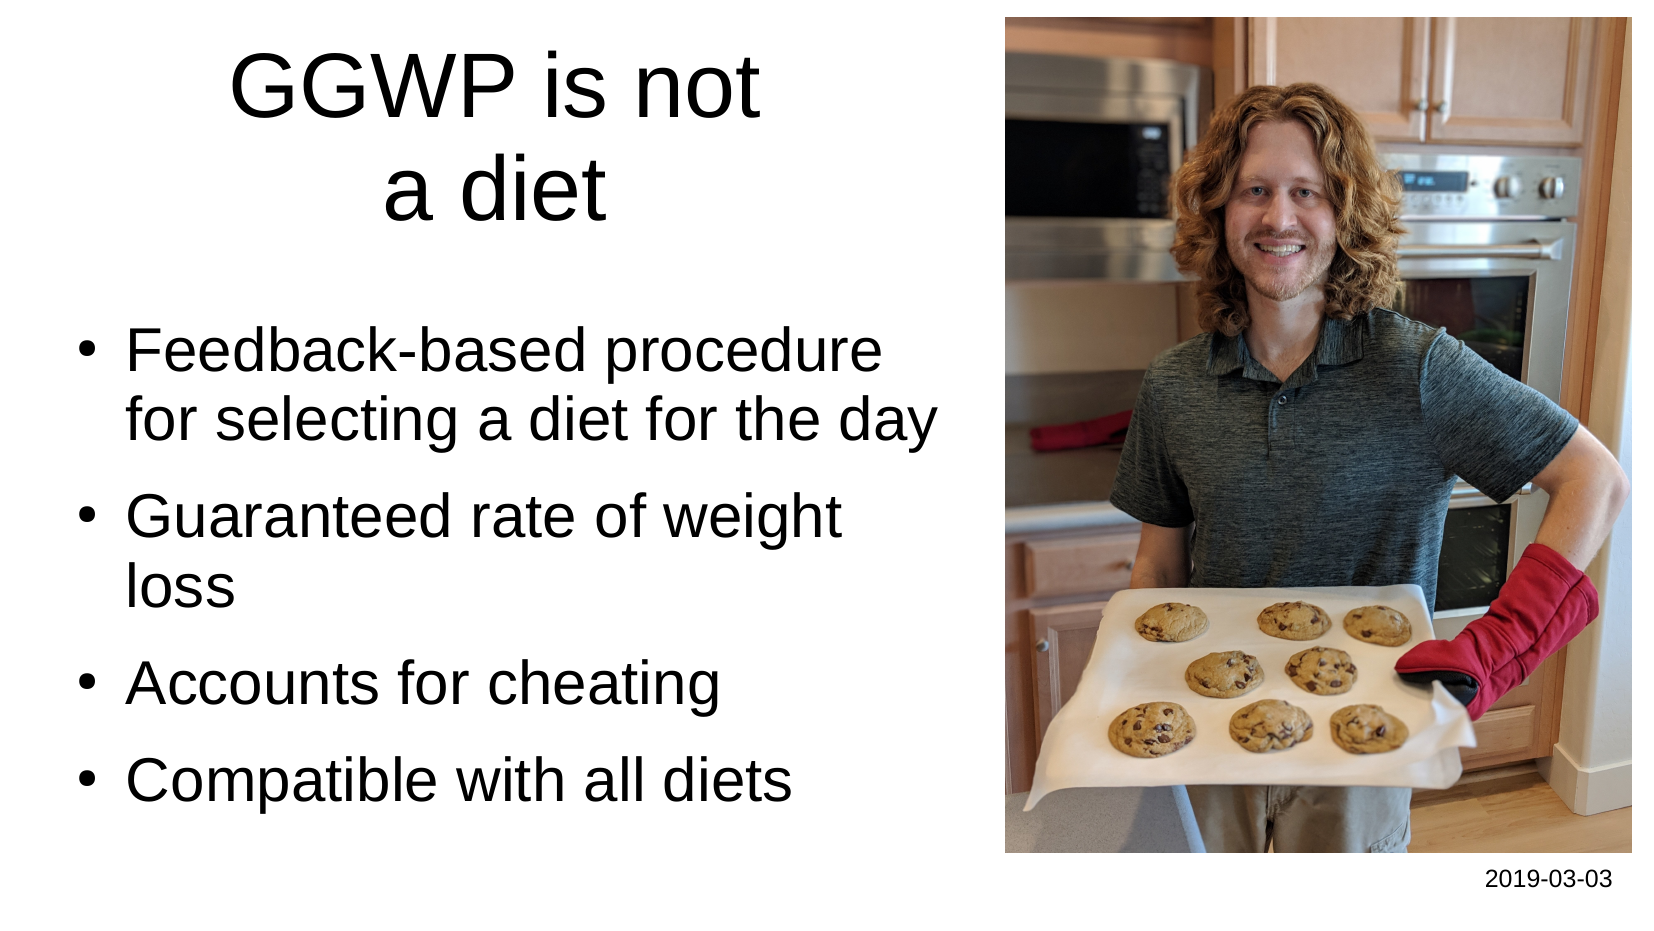

# GGWP is not a diet
Feedback-based procedure for selecting a diet for the day
Guaranteed rate of weight loss
Accounts for cheating
Compatible with all diets
2019-03-03